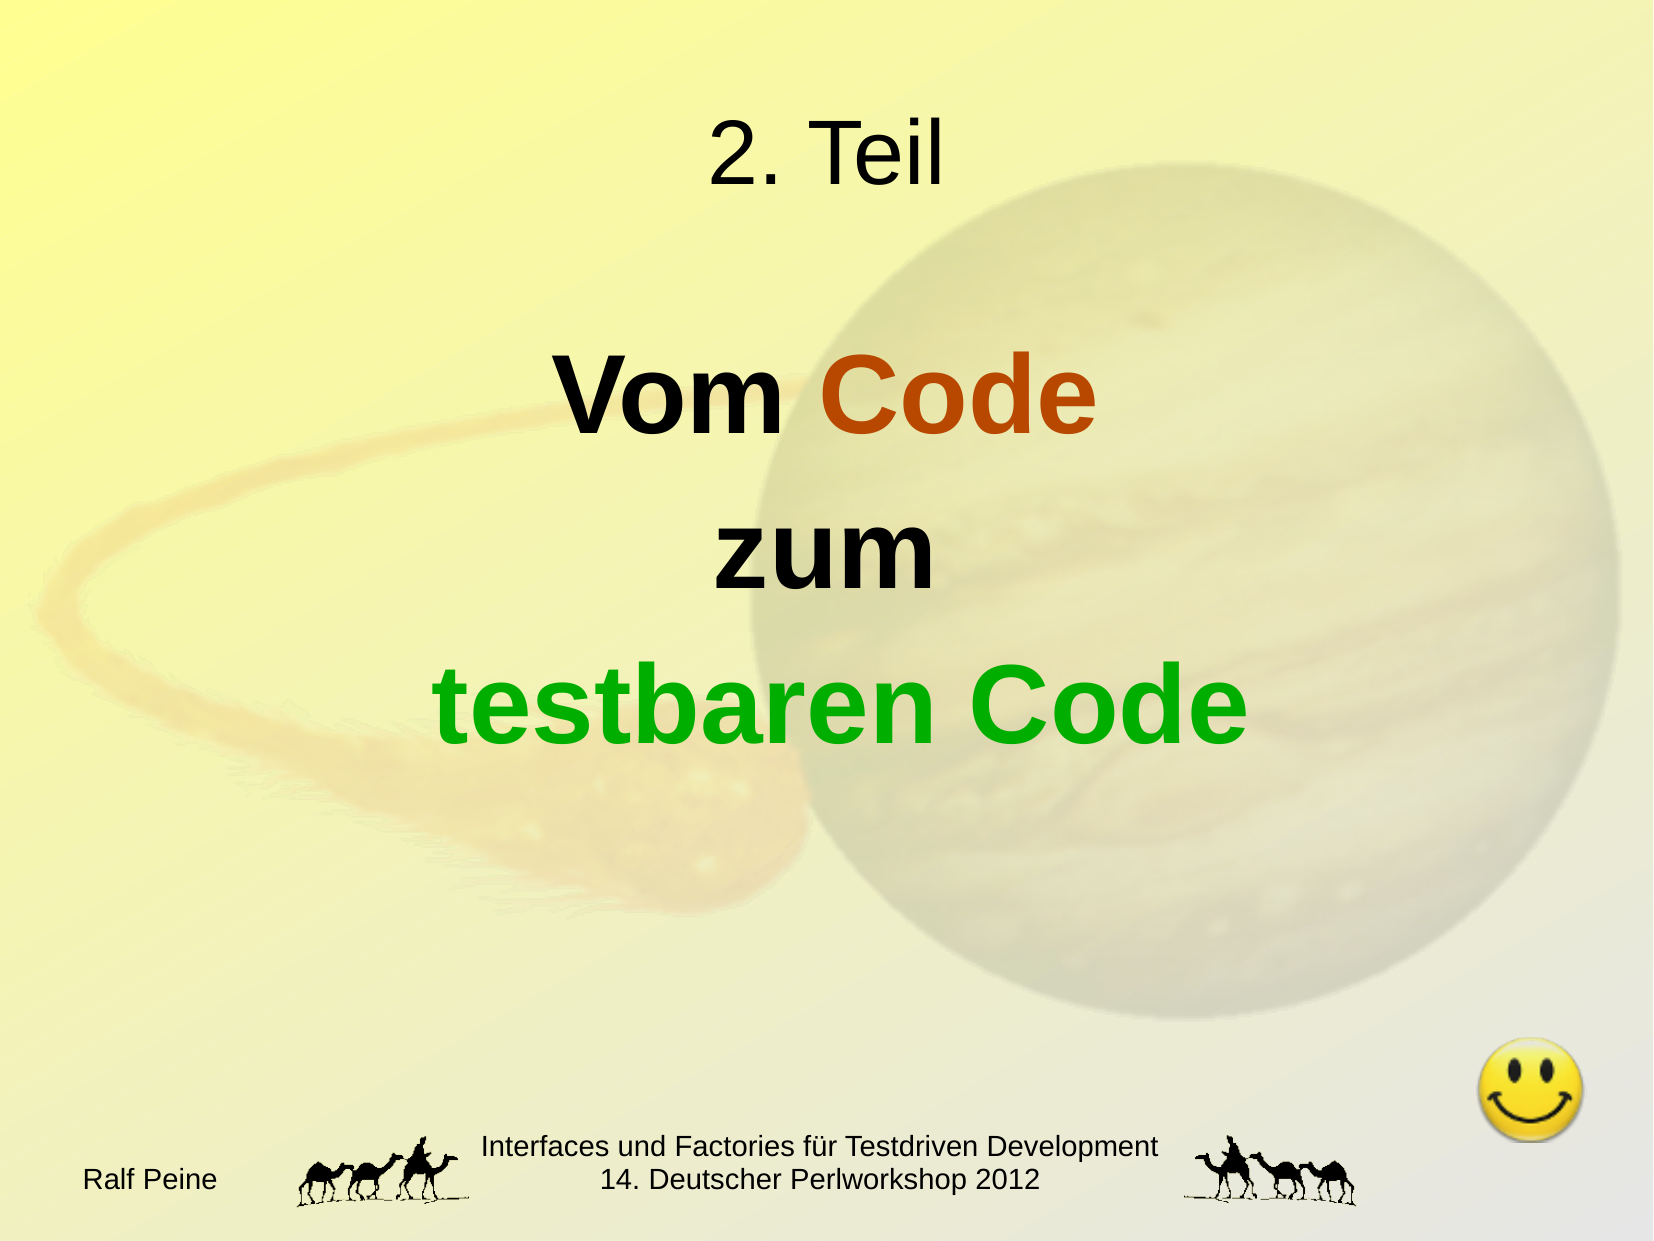

# 2. Teil
Vom Code
zum
 testbaren Code